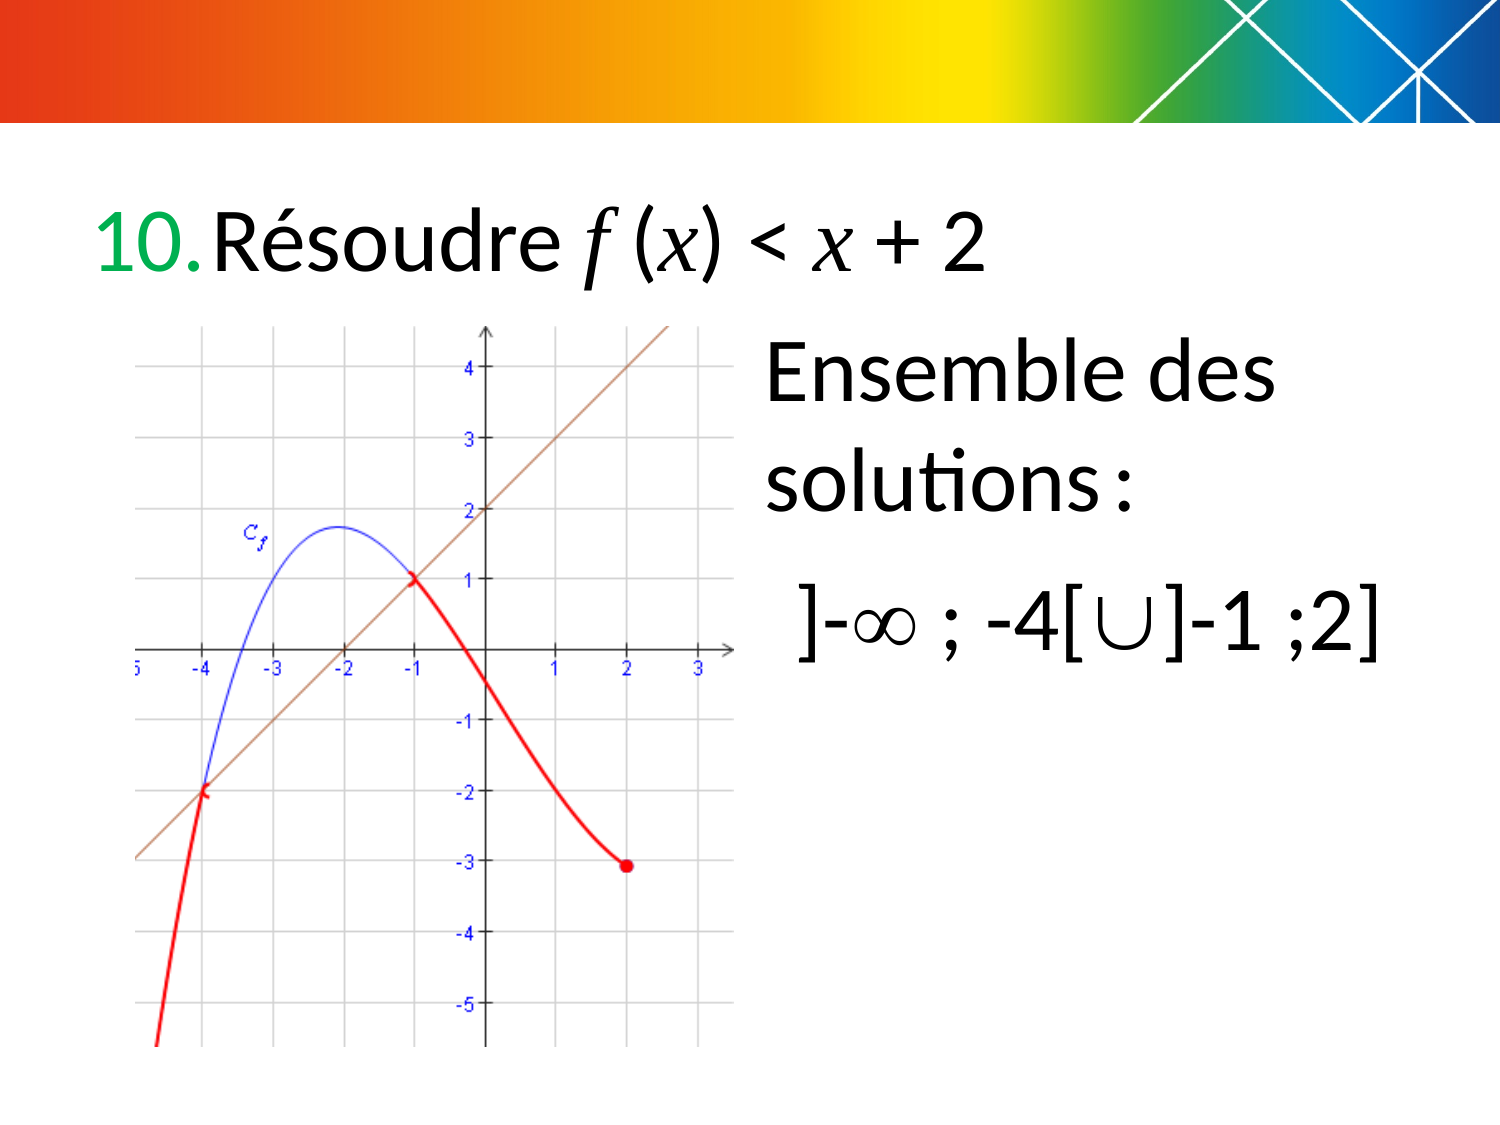

# Résoudre f (x) < x + 2
Ensemble des
solutions :
]- ; -4[]-1 ;2]